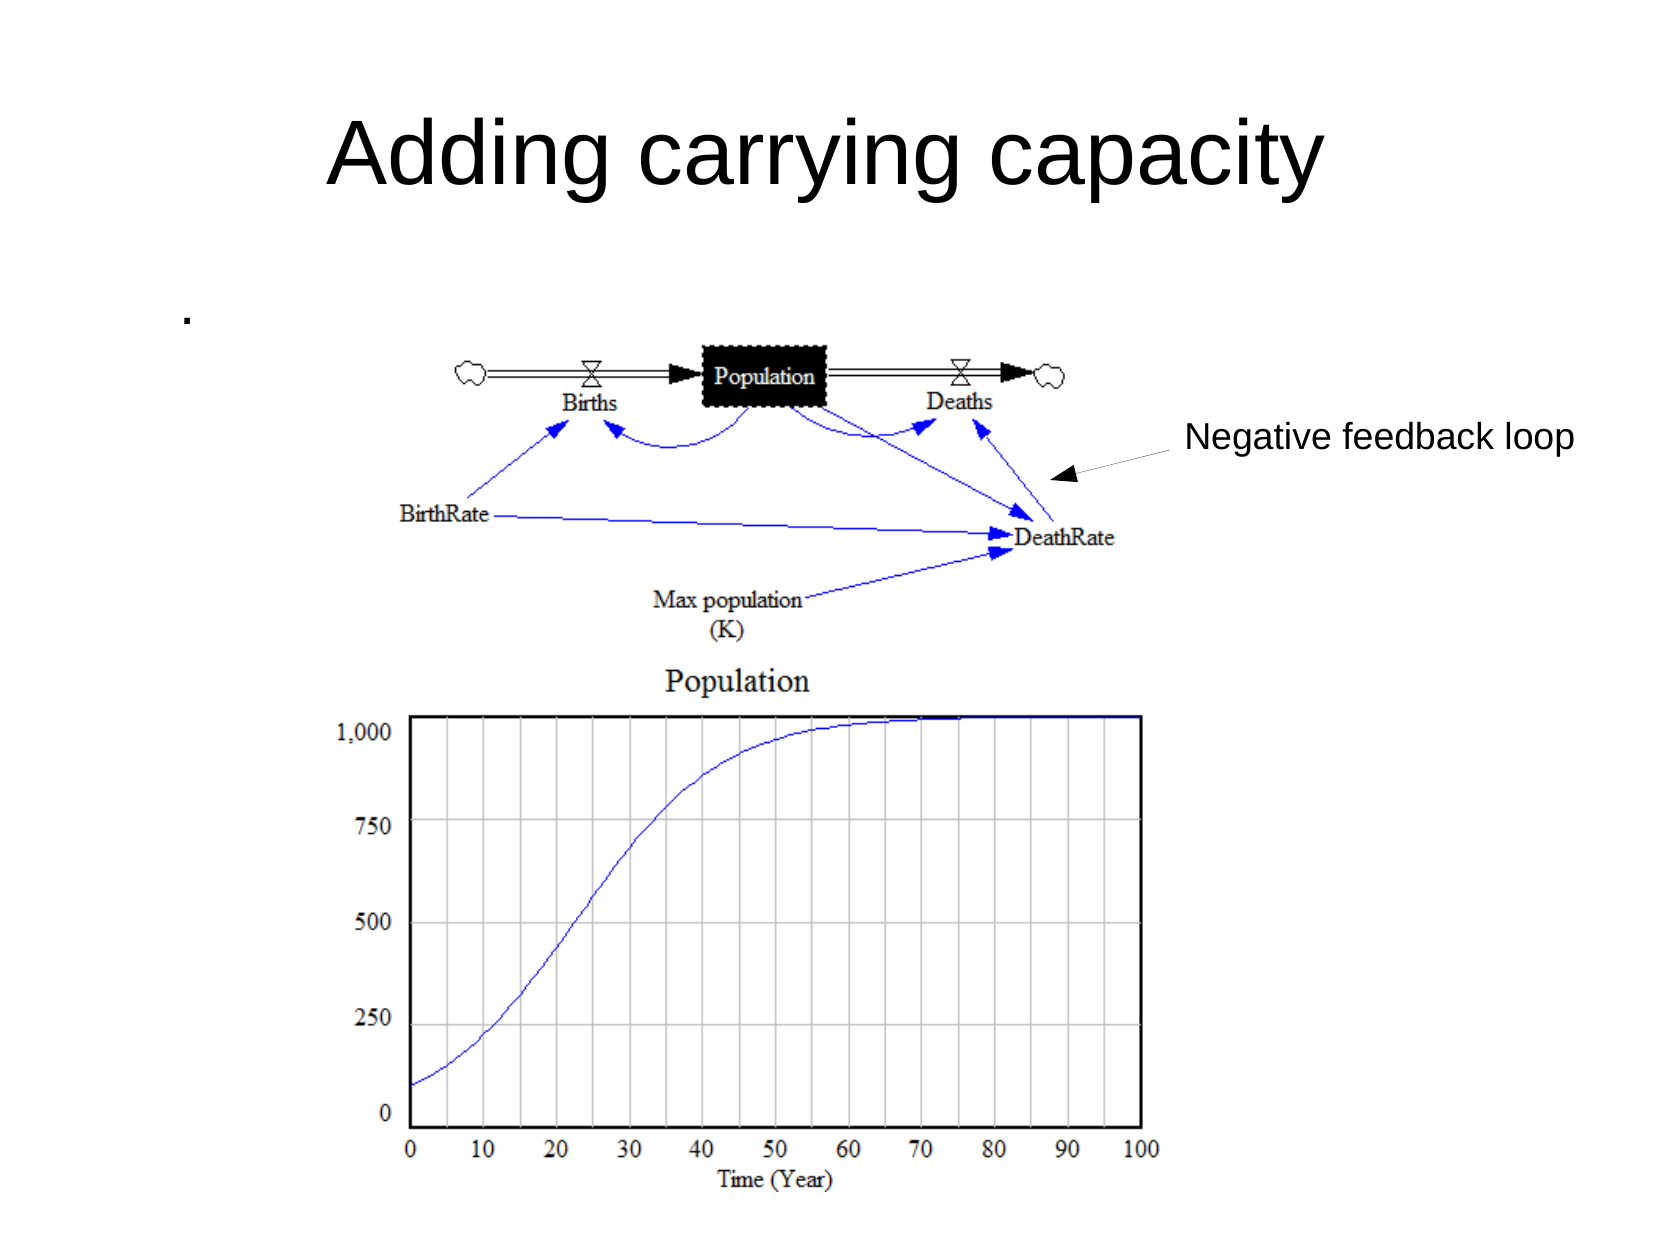

# Adding carrying capacity
.
Negative feedback loop